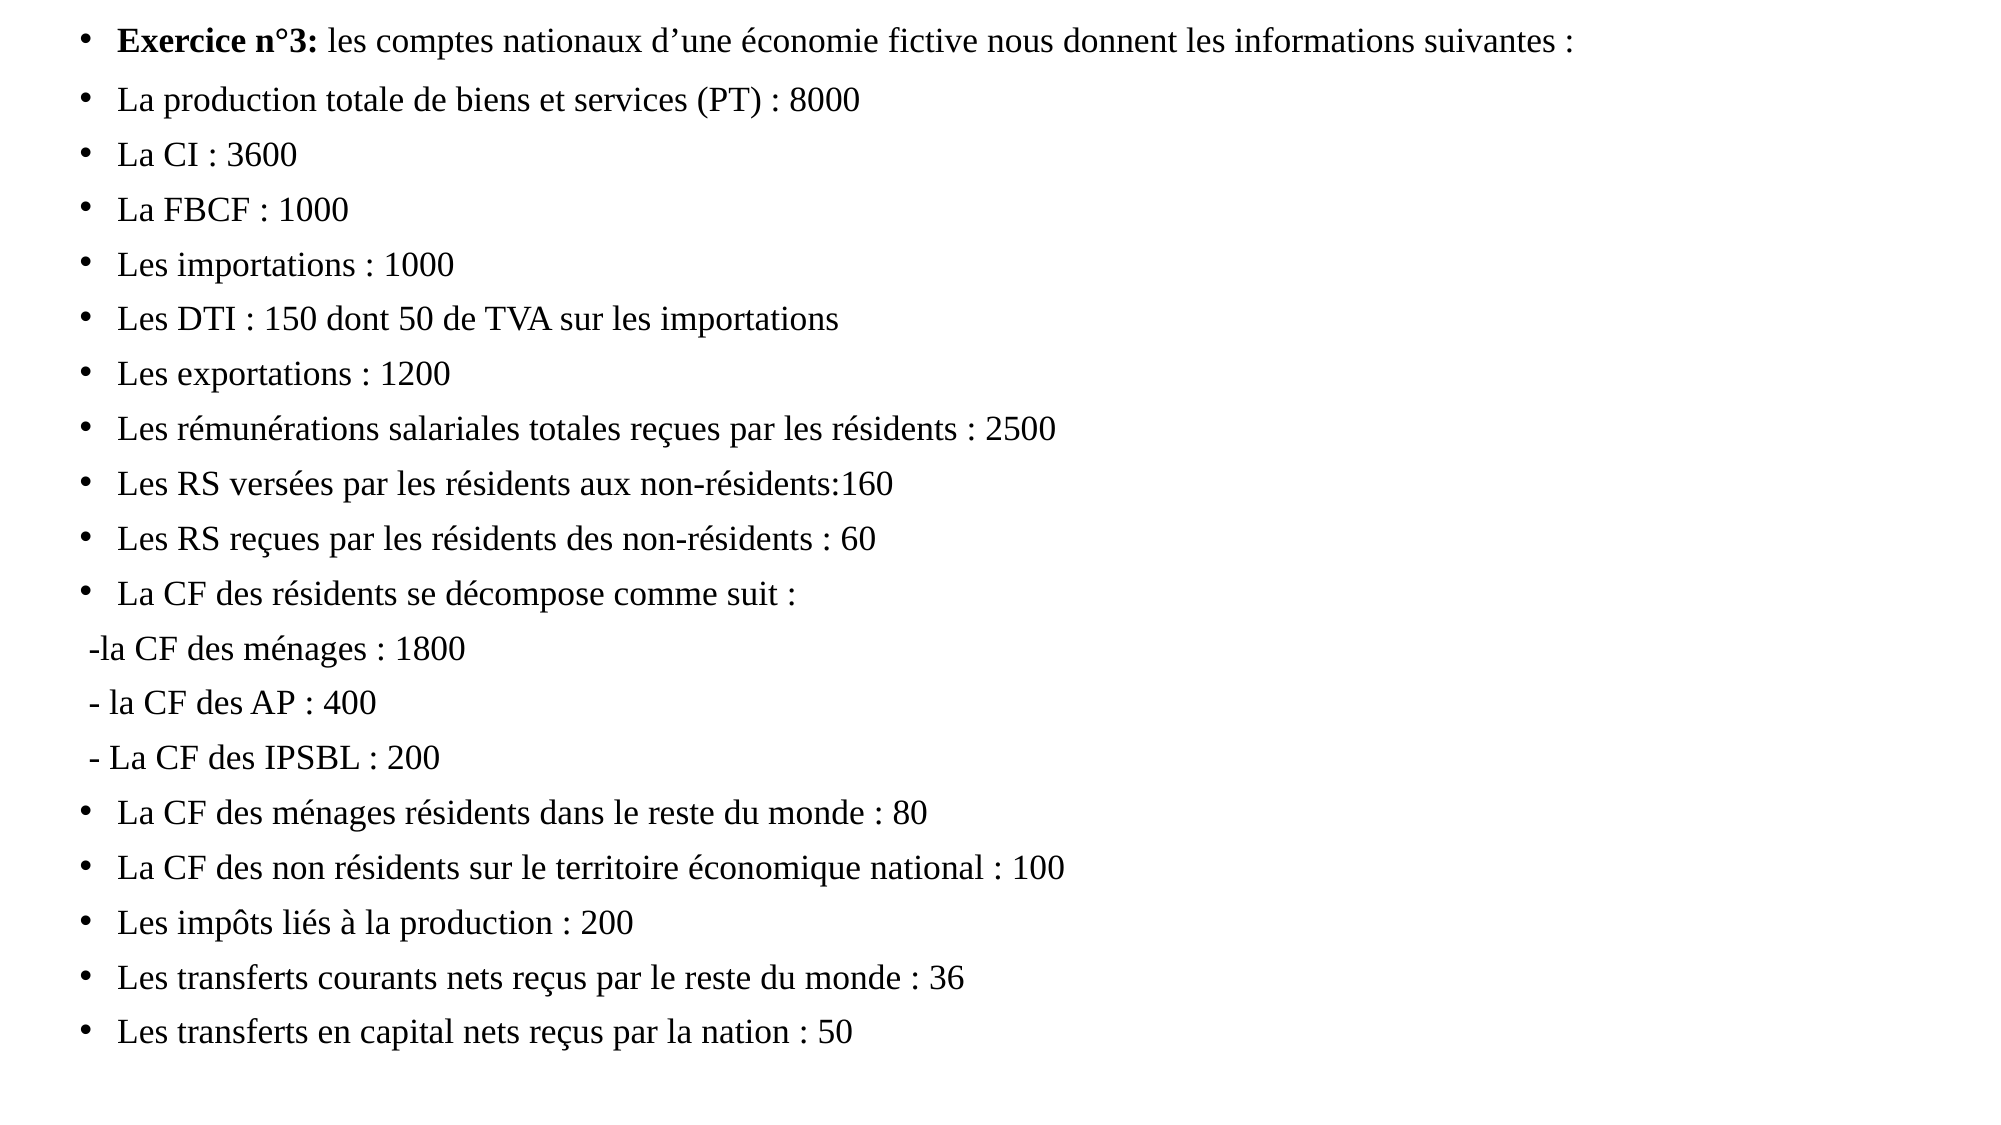

# Exercice n°3: les comptes nationaux d’une économie fictive nous donnent les informations suivantes :
La production totale de biens et services (PT) : 8000
La CI : 3600
La FBCF : 1000
Les importations : 1000
Les DTI : 150 dont 50 de TVA sur les importations
Les exportations : 1200
Les rémunérations salariales totales reçues par les résidents : 2500
Les RS versées par les résidents aux non-résidents:160
Les RS reçues par les résidents des non-résidents : 60
La CF des résidents se décompose comme suit :
 -la CF des ménages : 1800
 - la CF des AP : 400
 - La CF des IPSBL : 200
La CF des ménages résidents dans le reste du monde : 80
La CF des non résidents sur le territoire économique national : 100
Les impôts liés à la production : 200
Les transferts courants nets reçus par le reste du monde : 36
Les transferts en capital nets reçus par la nation : 50